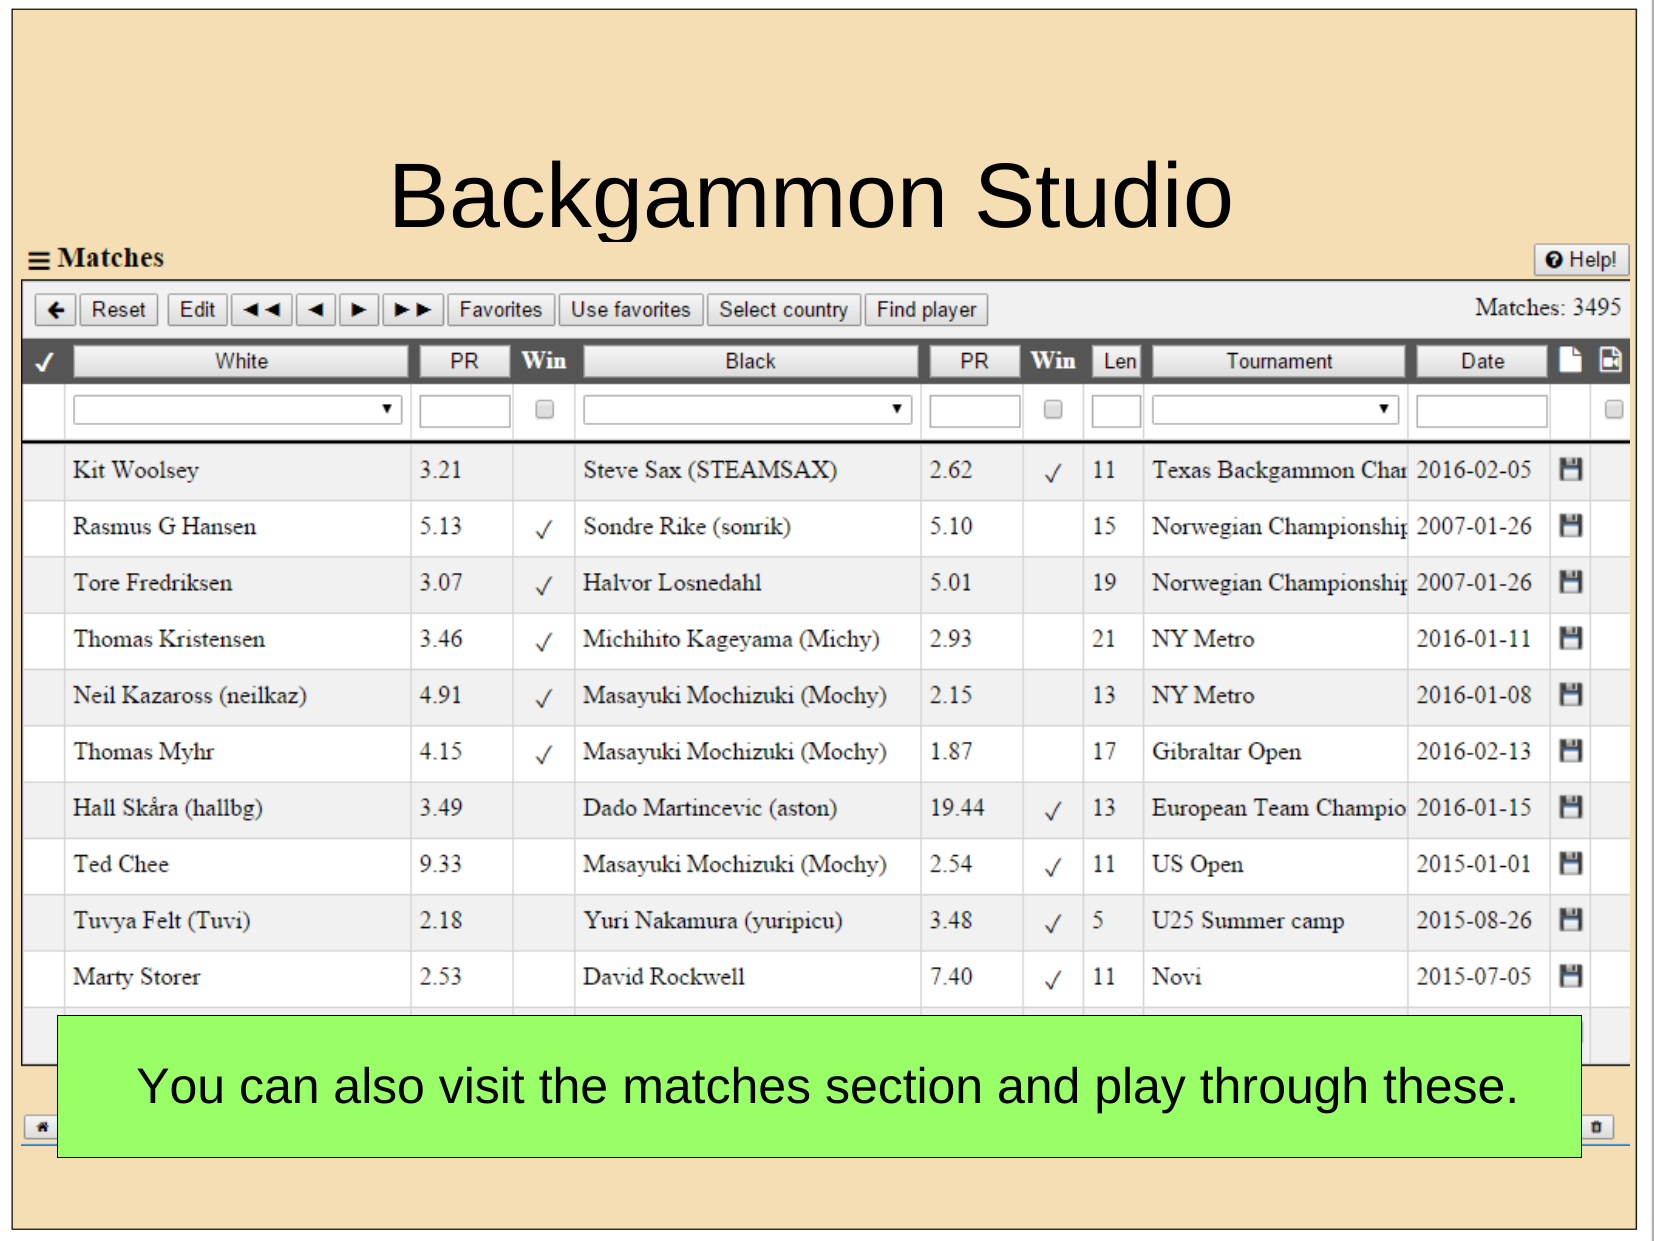

# Backgammon Studio
You can also visit the matches section and play through these.